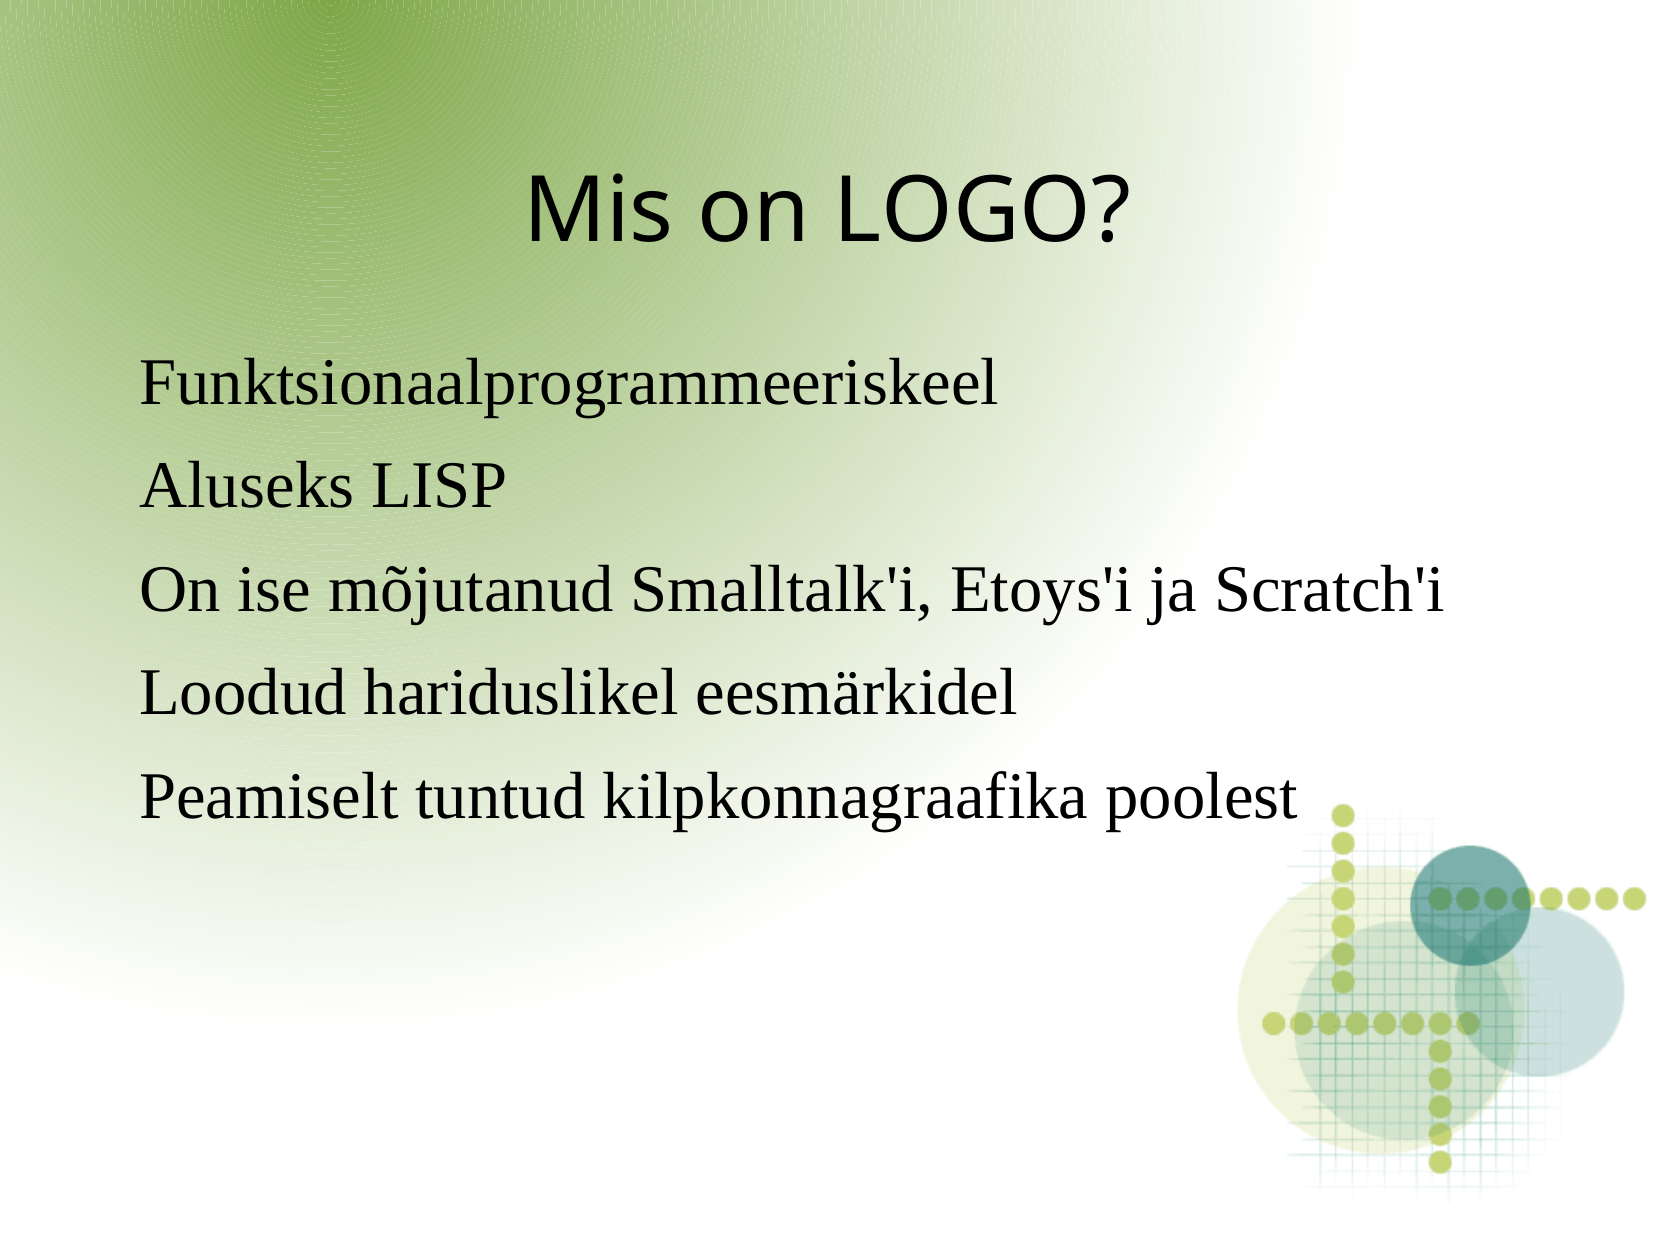

# Mis on LOGO?
Funktsionaalprogrammeeriskeel
Aluseks LISP
On ise mõjutanud Smalltalk'i, Etoys'i ja Scratch'i
Loodud hariduslikel eesmärkidel
Peamiselt tuntud kilpkonnagraafika poolest